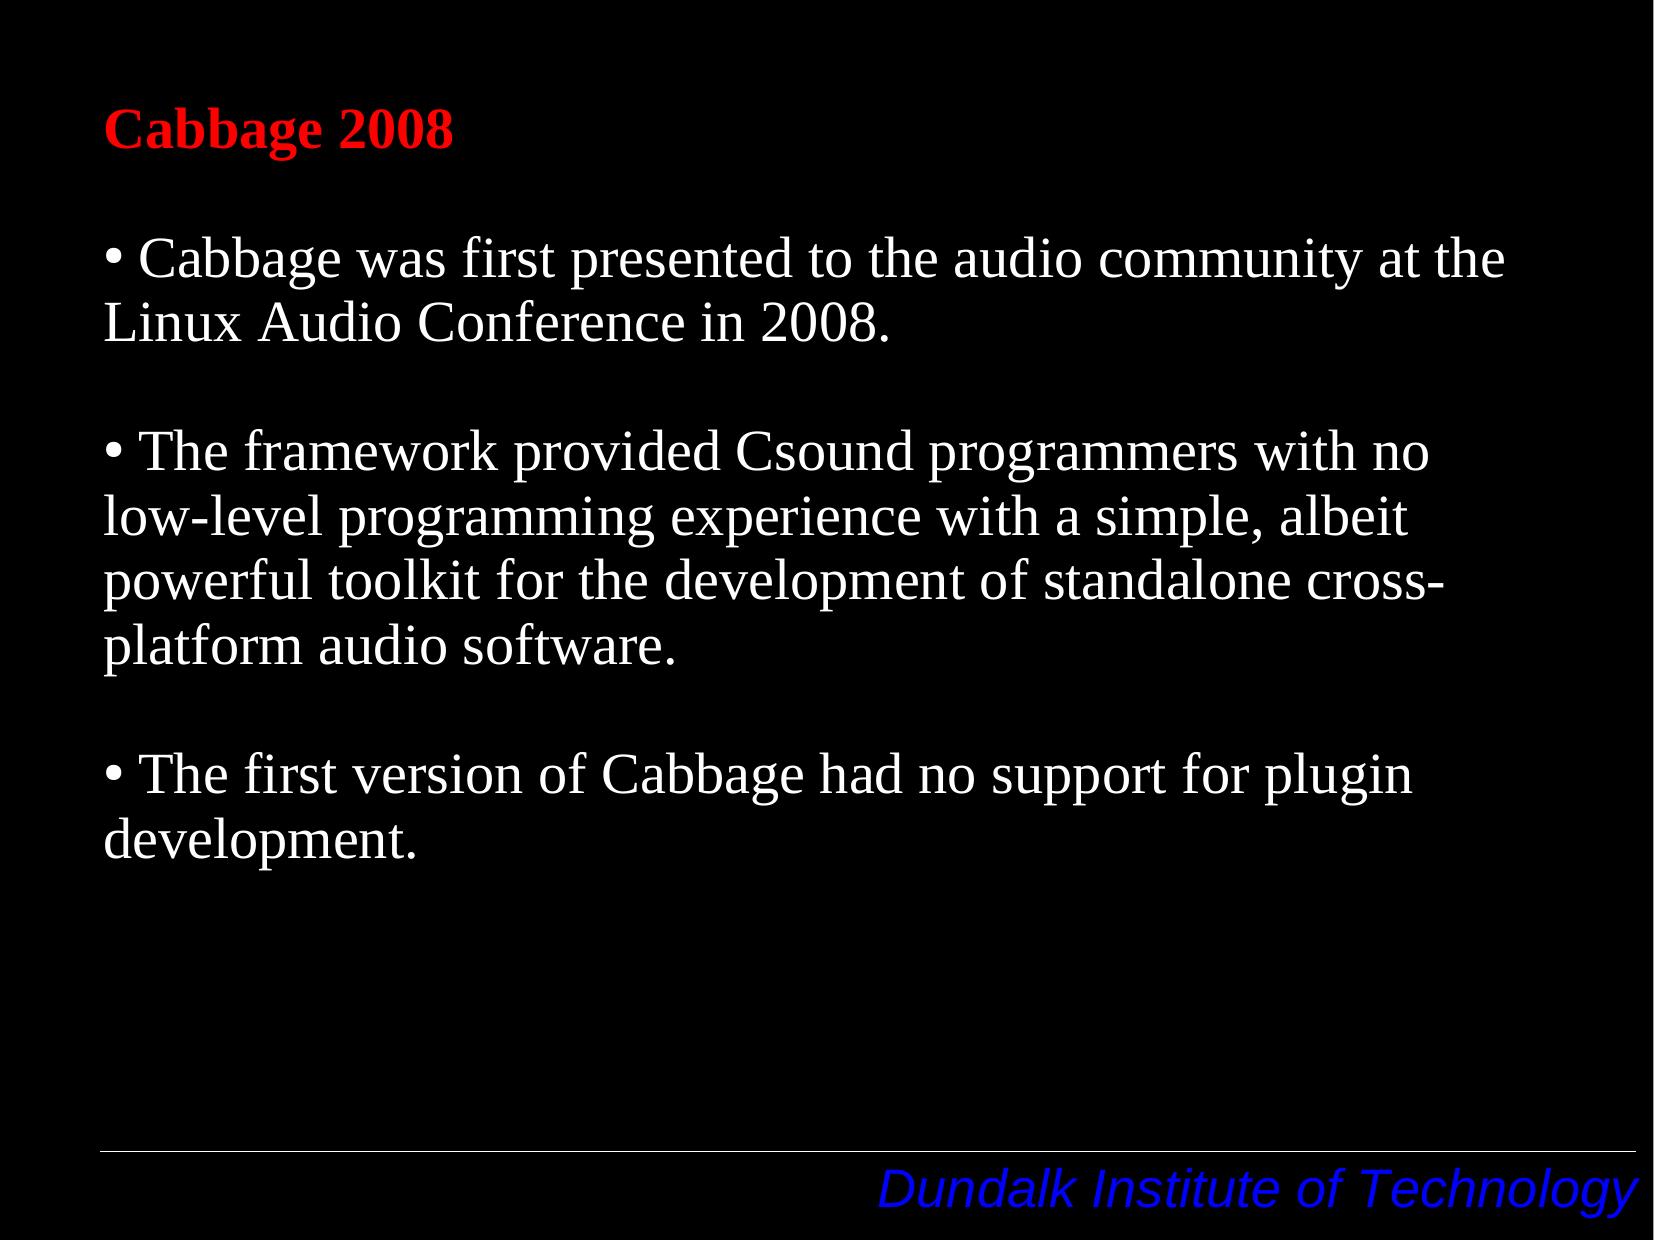

Cabbage 2008
 Cabbage was first presented to the audio community at the Linux Audio Conference in 2008.
 The framework provided Csound programmers with no low-level programming experience with a simple, albeit powerful toolkit for the development of standalone cross-platform audio software.
 The first version of Cabbage had no support for plugin development.
Dundalk Institute of Technology